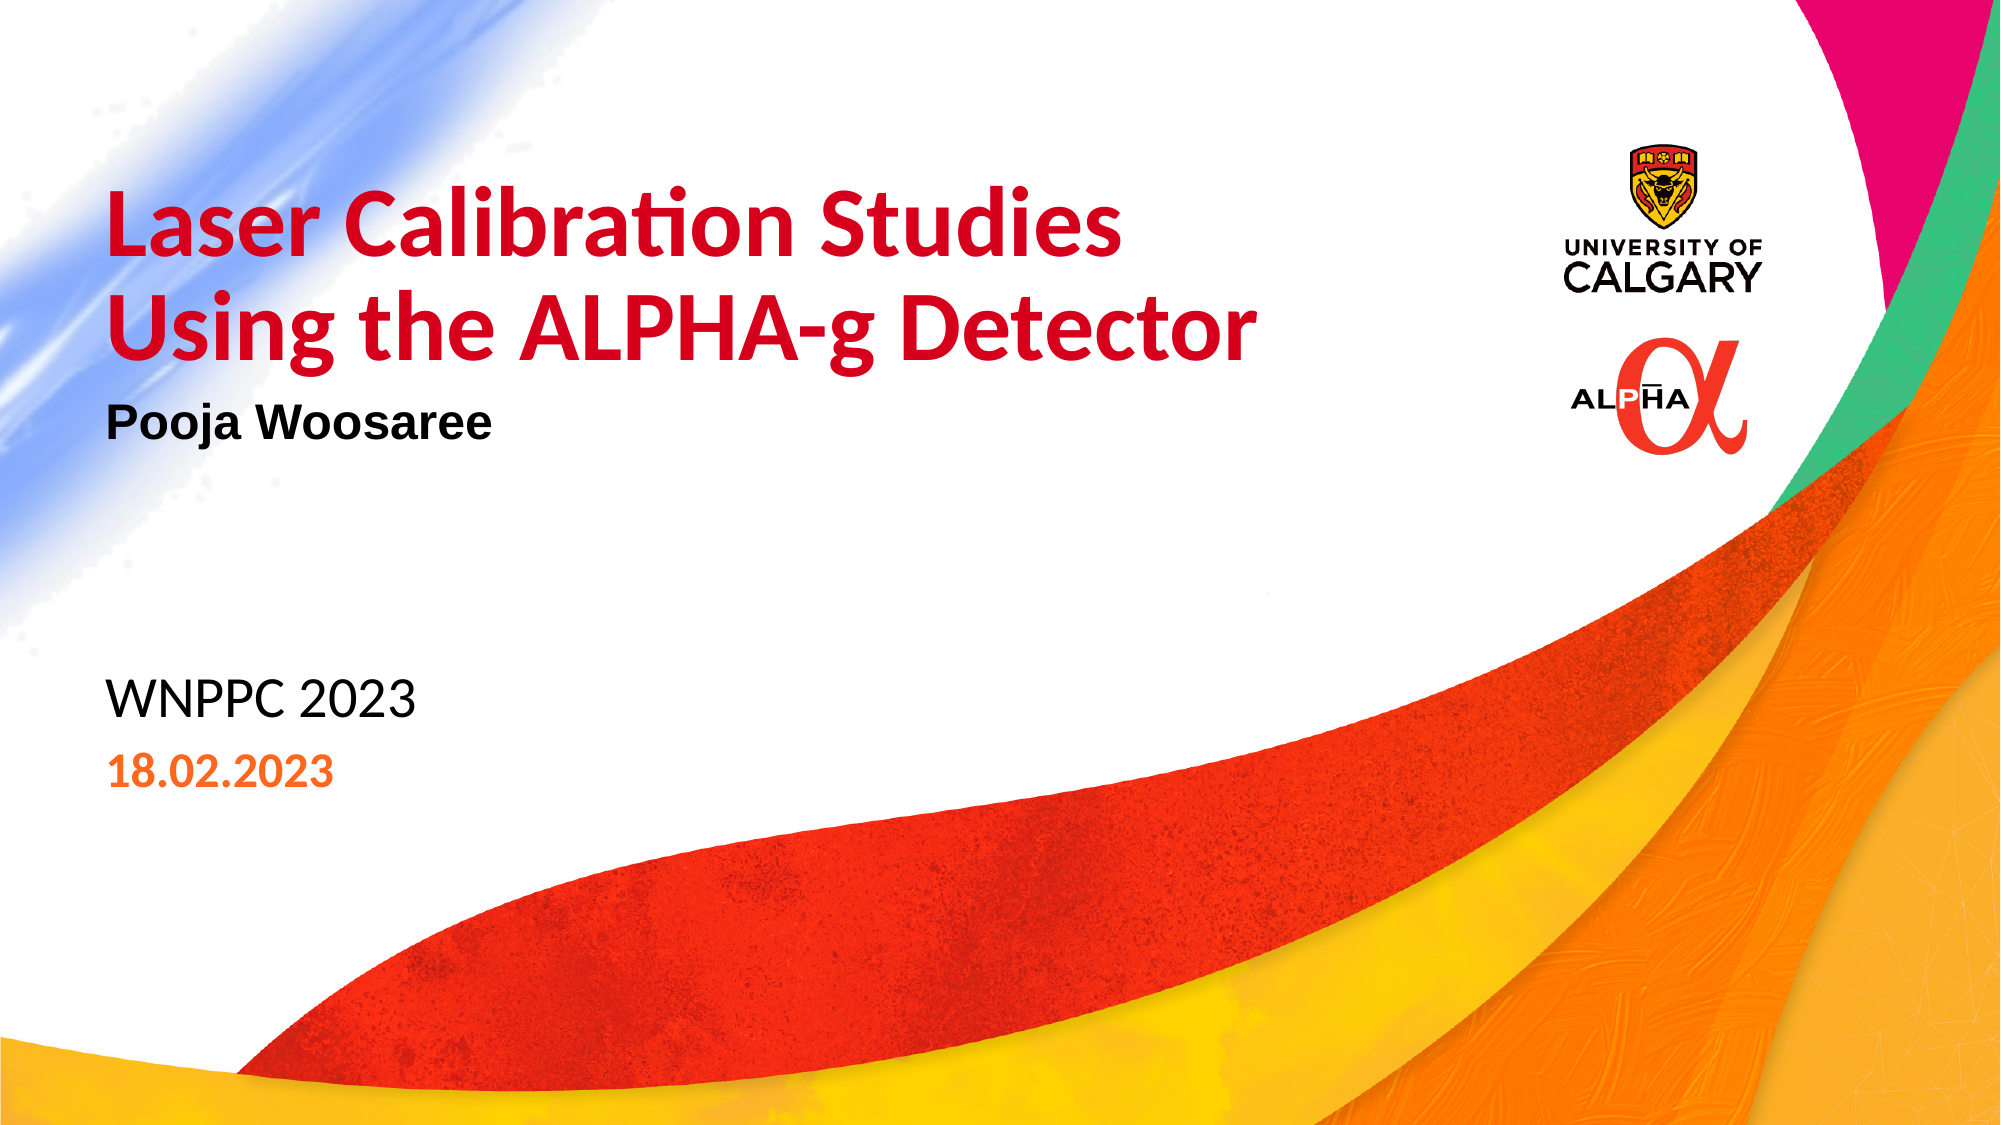

# Laser Calibration Studies Using the ALPHA-g Detector
Pooja Woosaree
WNPPC 2023
18.02.2023